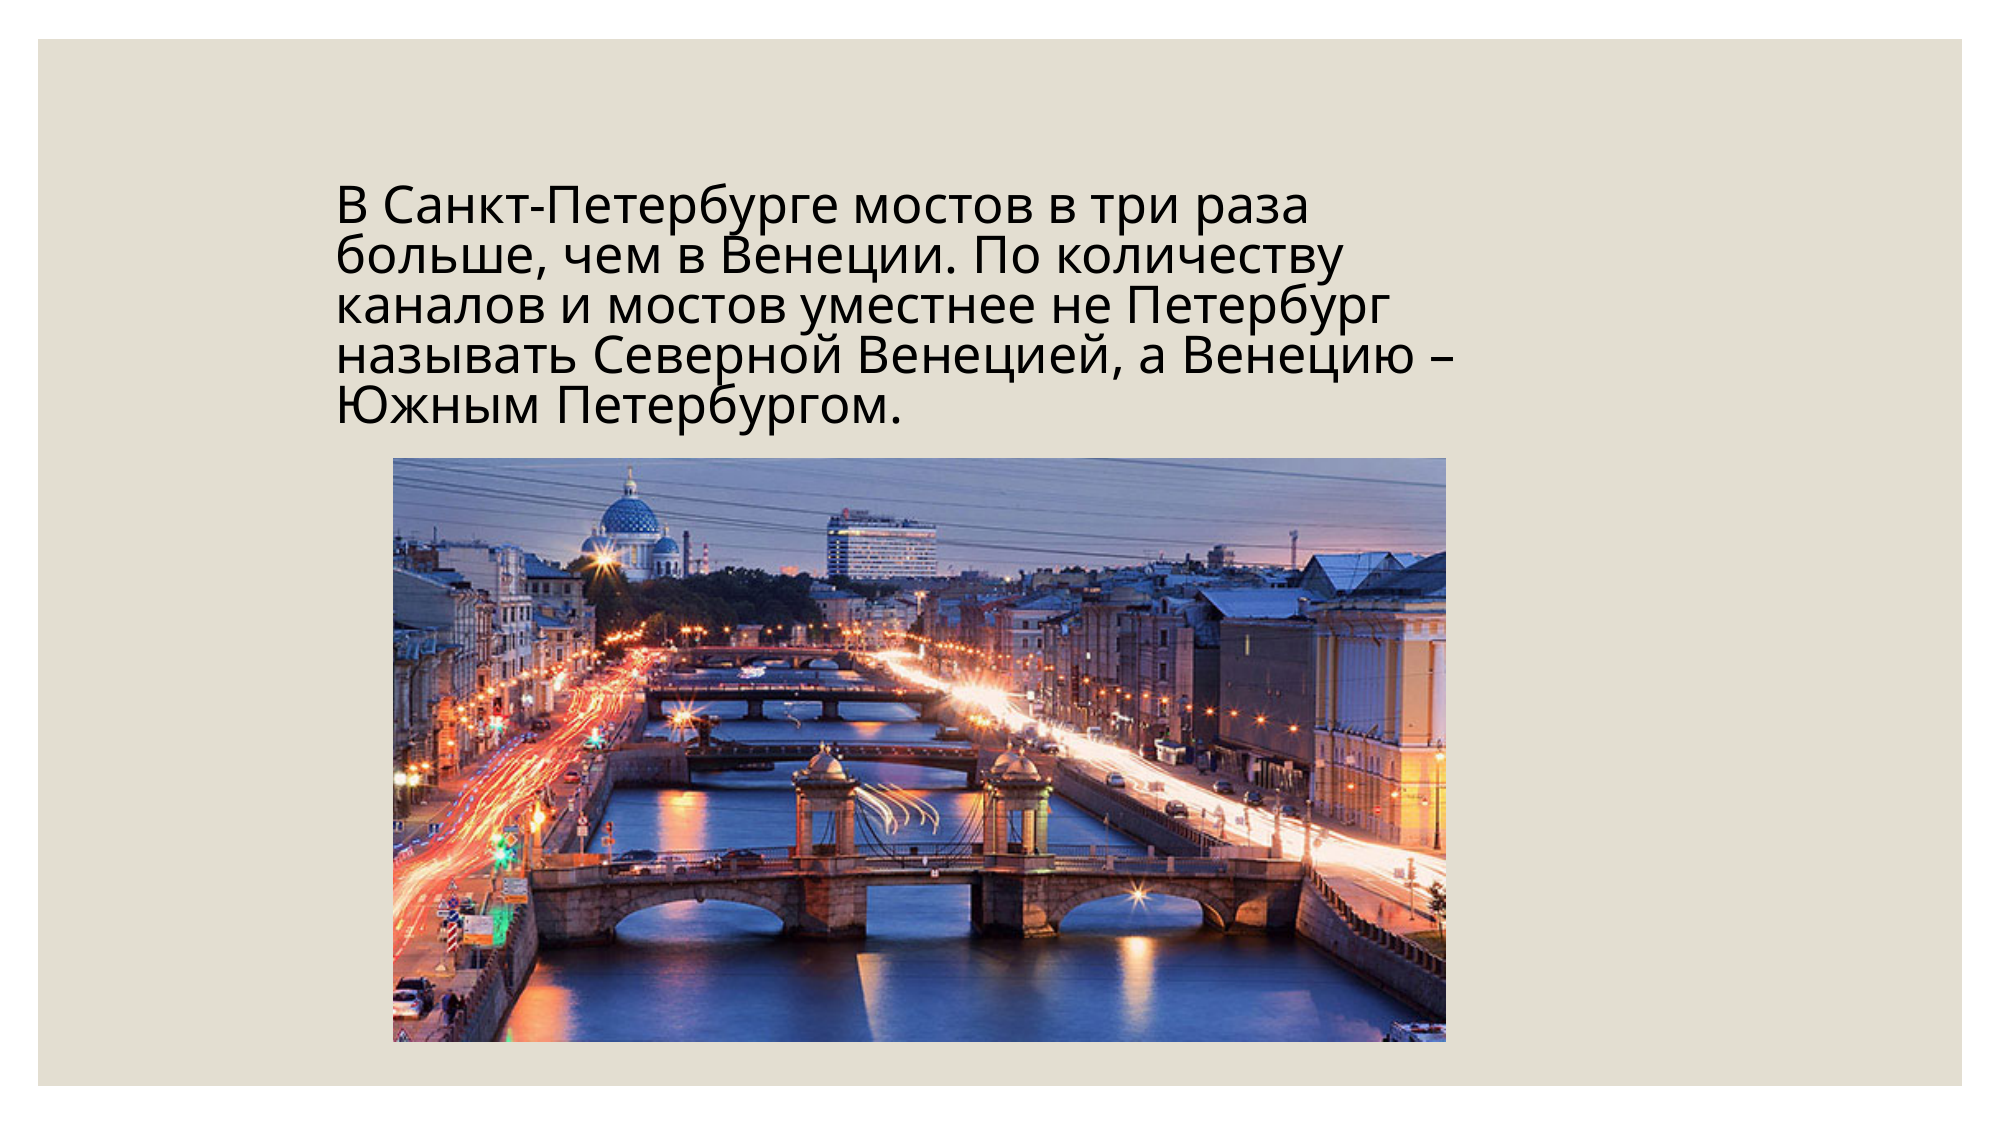

# В Санкт-Петербурге мостов в три раза больше, чем в Венеции. По количеству каналов и мостов уместнее не Петербург называть Северной Венецией, а Венецию – Южным Петербургом.